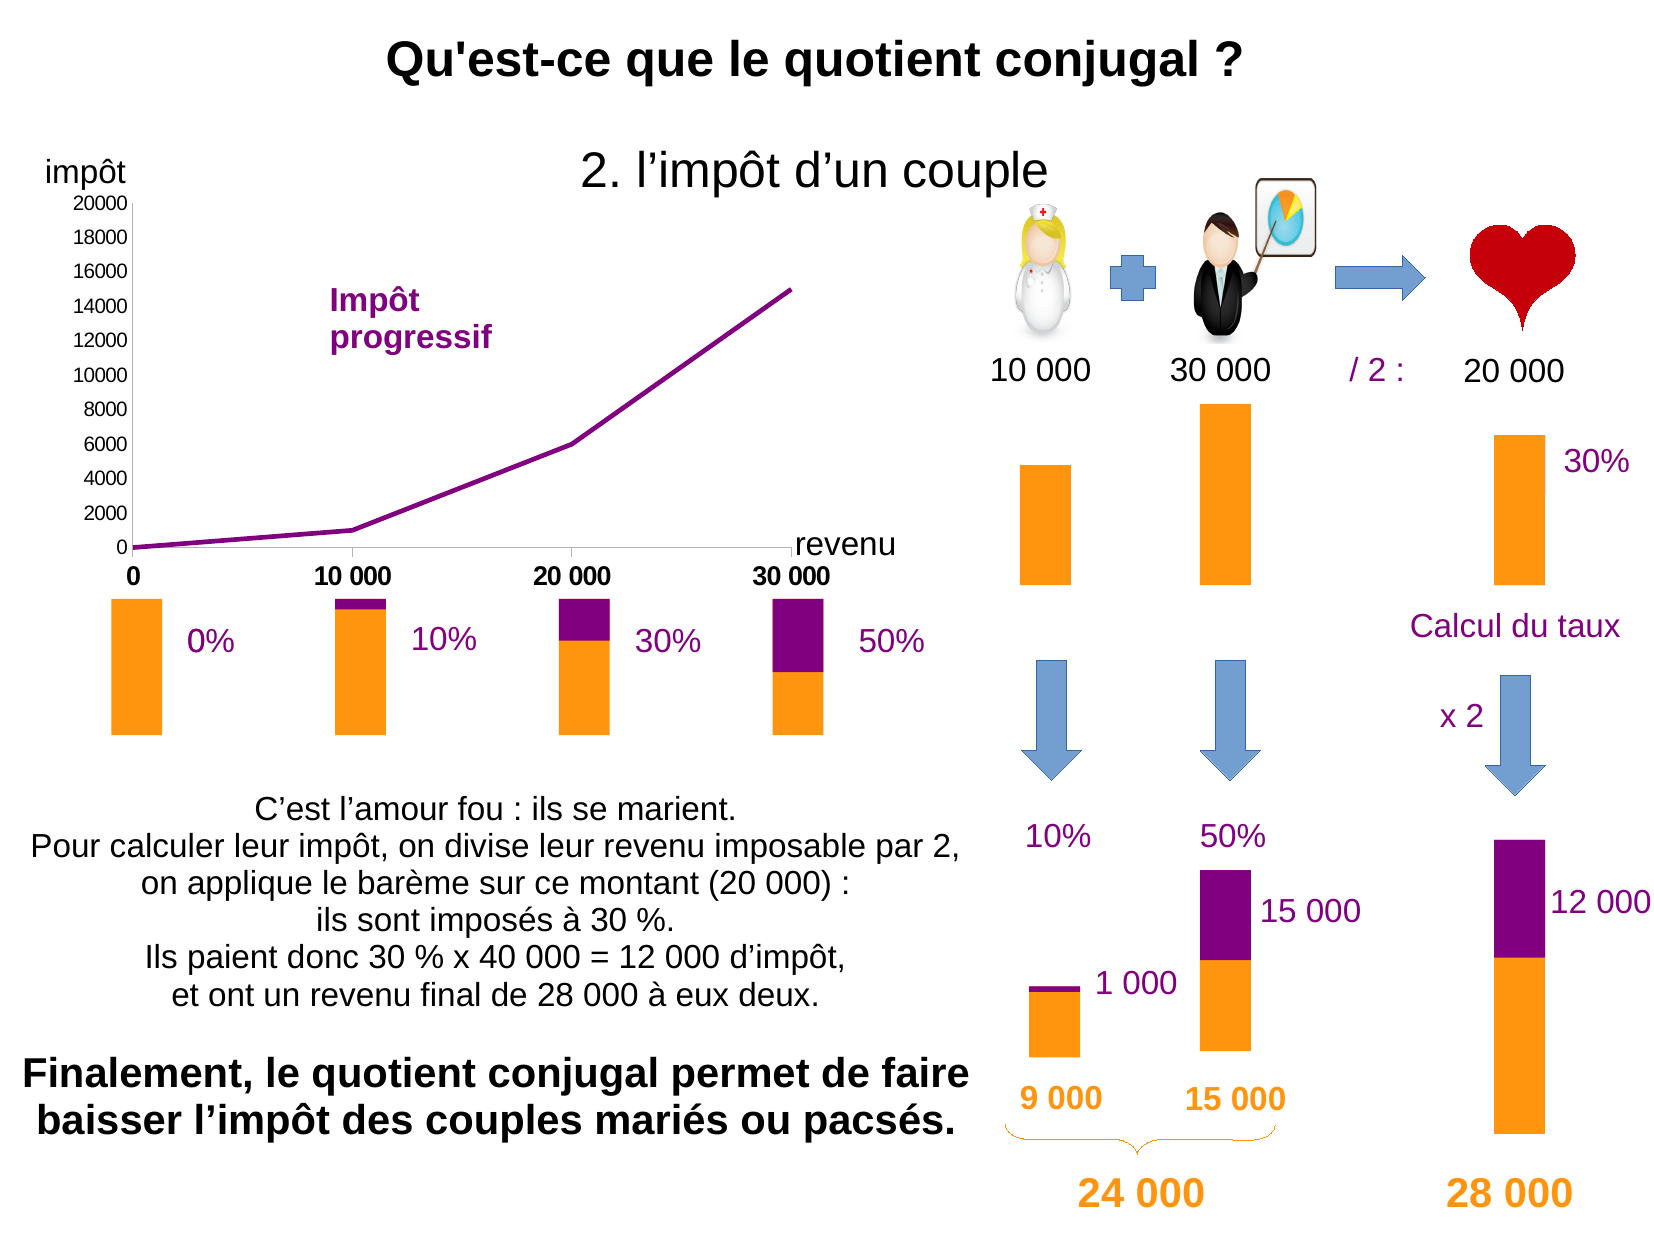

Qu'est-ce que le quotient conjugal ?
2. l’impôt d’un couple
impôt
### Chart
| Category | Column 1 |
|---|---|
| 0 | 0.0 |
| 10 000 | 1000.0 |
| 20 000 | 6000.0 |
| 30 000 | 15000.0 |
Impôt progressif
10 000
30 000
/ 2 :
20 000
30%
revenu
Calcul du taux
10%
0
0%
30%
50%
x 2
C’est l’amour fou : ils se marient.
Pour calculer leur impôt, on divise leur revenu imposable par 2,
on applique le barème sur ce montant (20 000) :
ils sont imposés à 30 %.
Ils paient donc 30 % x 40 000 = 12 000 d’impôt,
et ont un revenu final de 28 000 à eux deux.
Finalement, le quotient conjugal permet de faire baisser l’impôt des couples mariés ou pacsés.
10%
50%
12 000
15 000
1 000
9 000
15 000
24 000
28 000